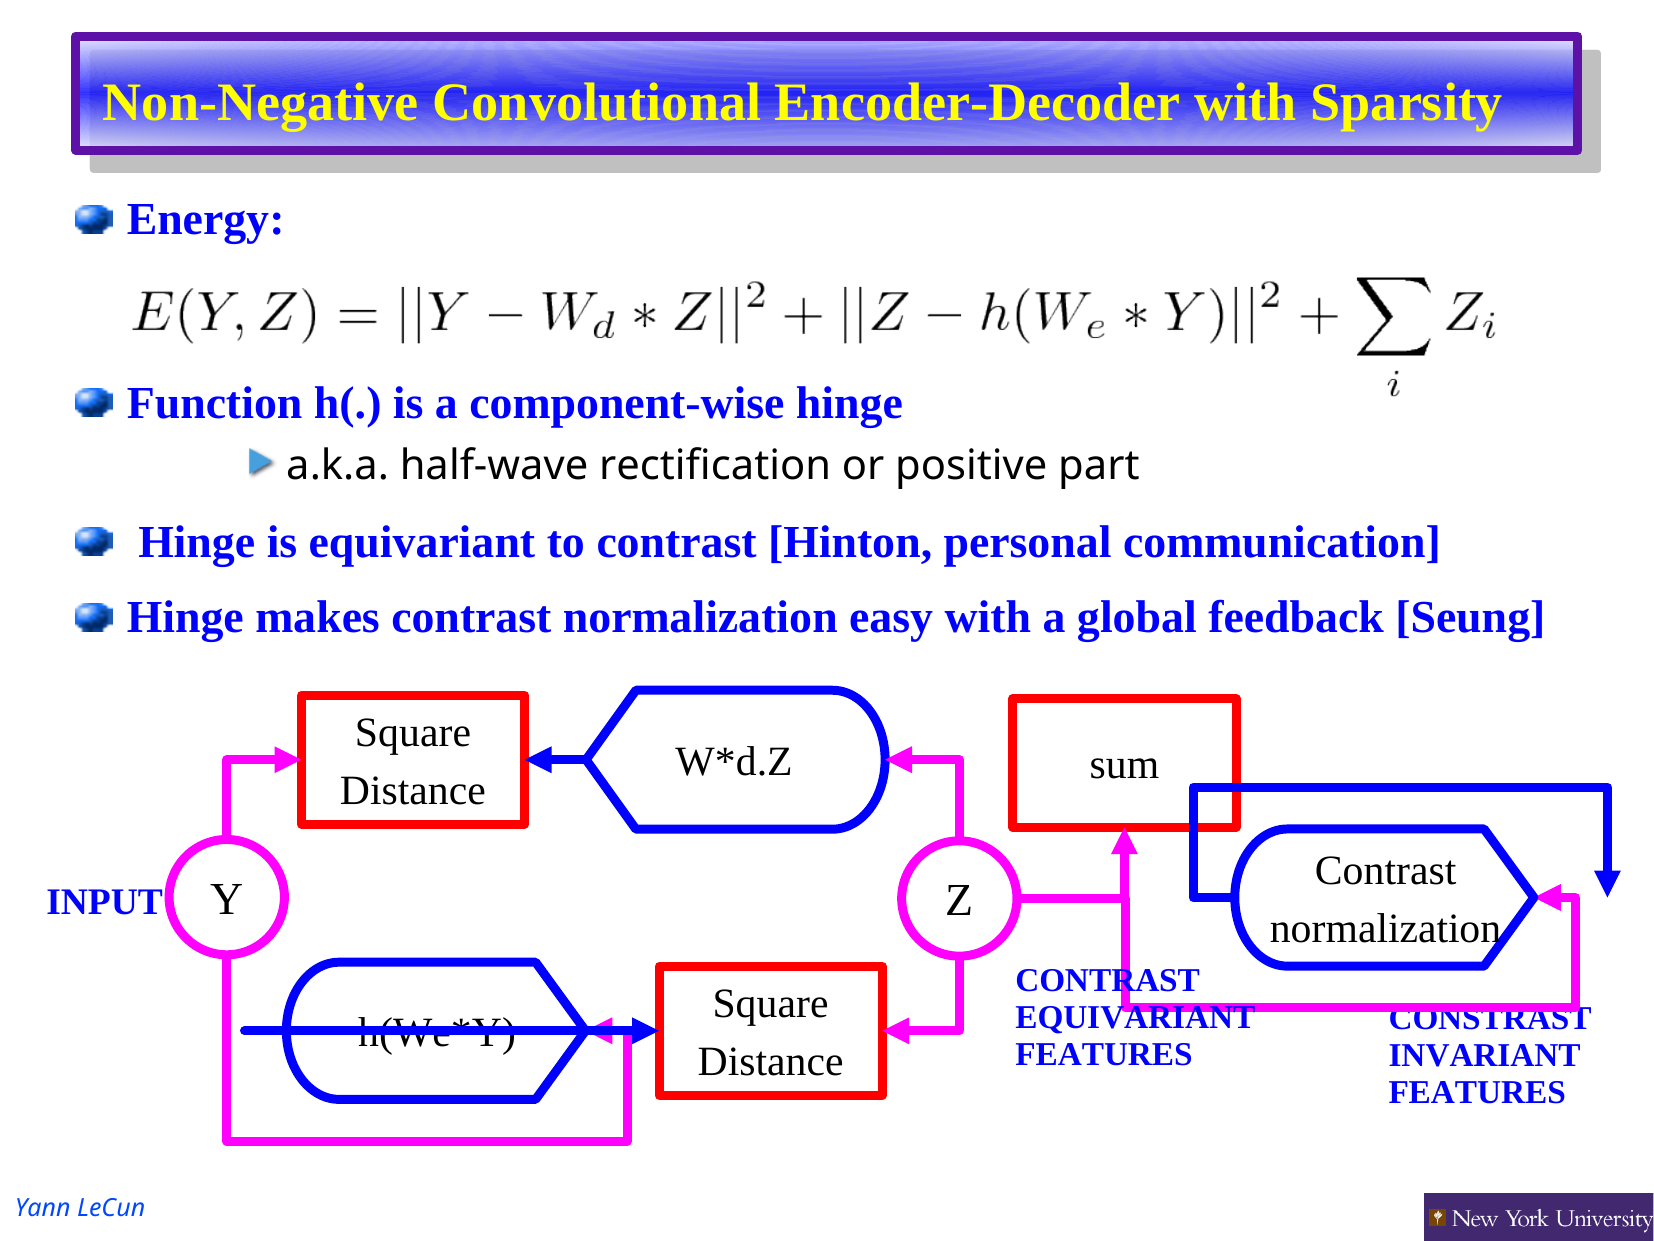

# Non-Negative Convolutional Encoder-Decoder with Sparsity
Energy:
Function h(.) is a component-wise hinge
a.k.a. half-wave rectification or positive part
 Hinge is equivariant to contrast [Hinton, personal communication]
Hinge makes contrast normalization easy with a global feedback [Seung]
W*d.Z
Square
Distance
sum
Contrast
normalization
Y
Z
INPUT
CONTRAST EQUIVARIANT FEATURES
h(We*Y)
Square
Distance
CONSTRAST INVARIANT FEATURES